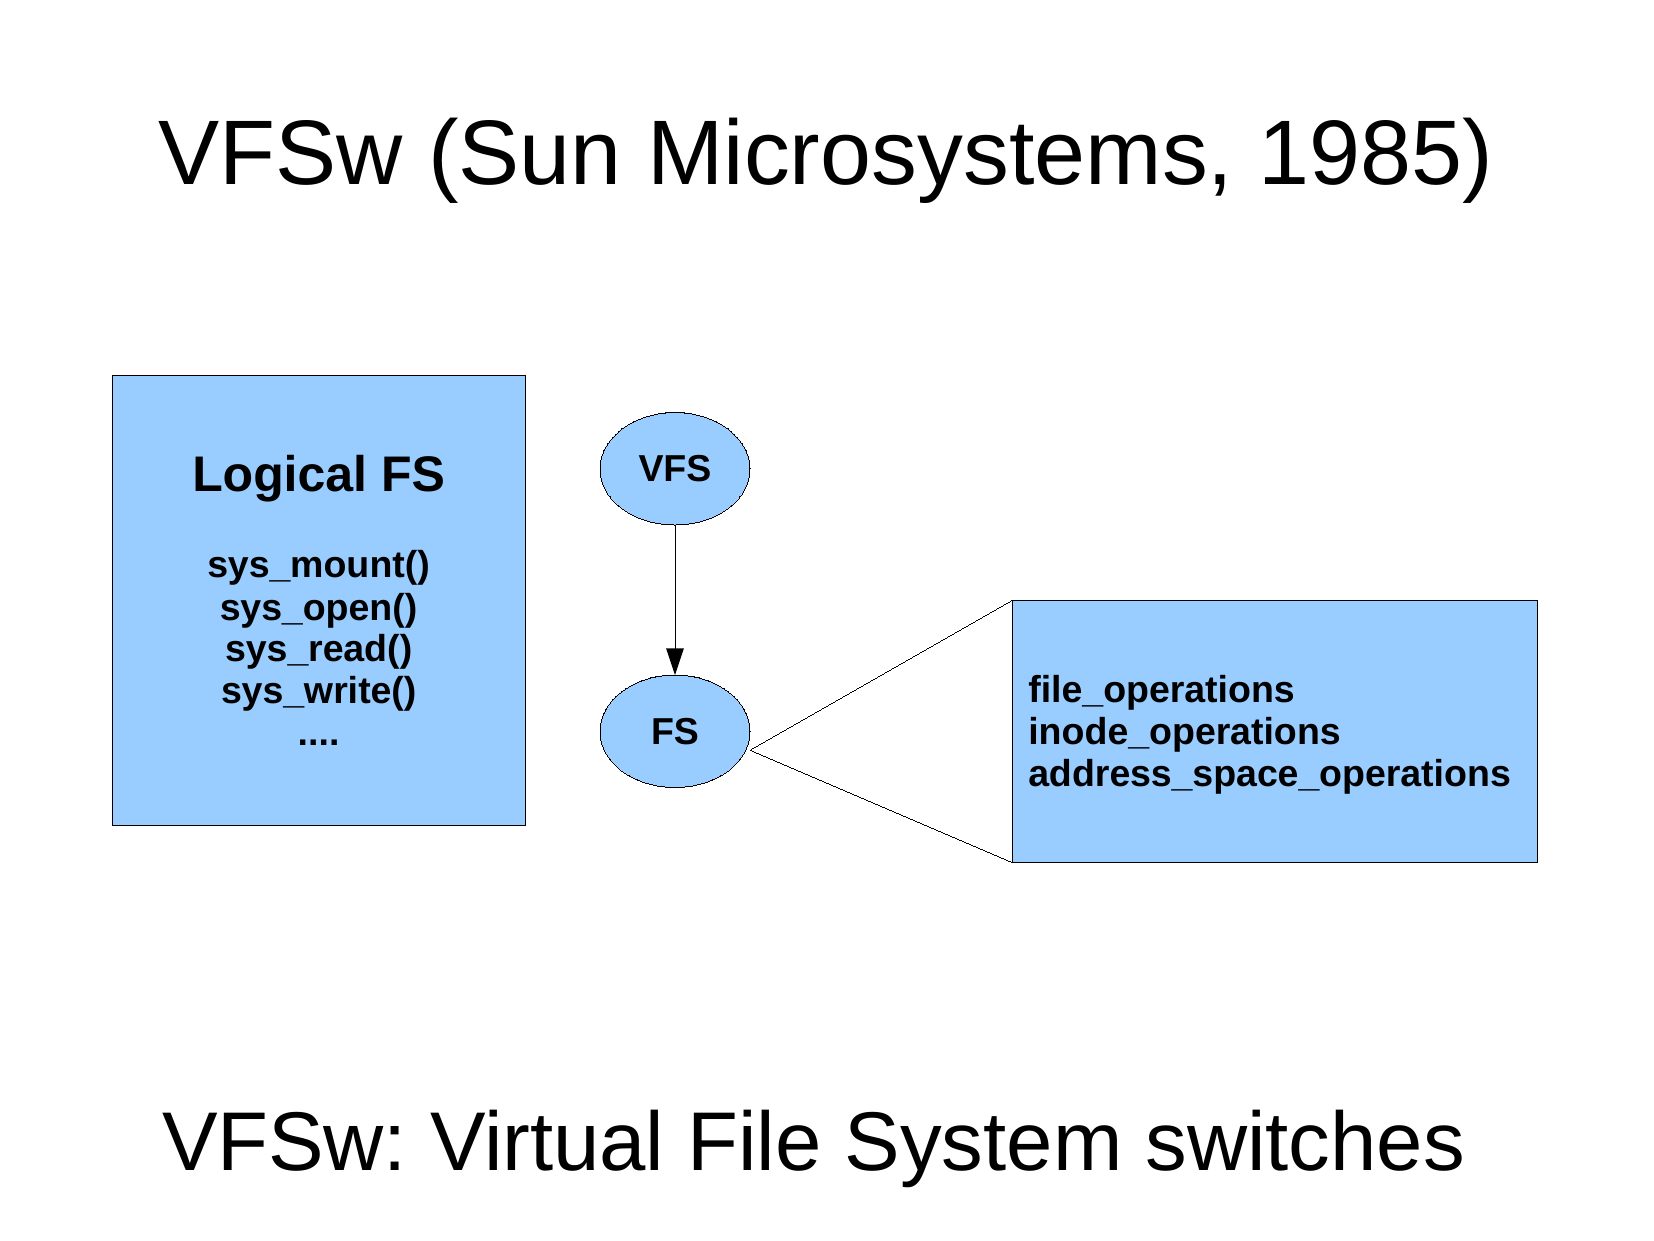

# VFSw (Sun Microsystems, 1985)
Logical FS
sys_mount()
sys_open()
sys_read()
sys_write()
....
VFS
file_operations
inode_operations
address_space_operations
FS
VFSw: Virtual File System switches